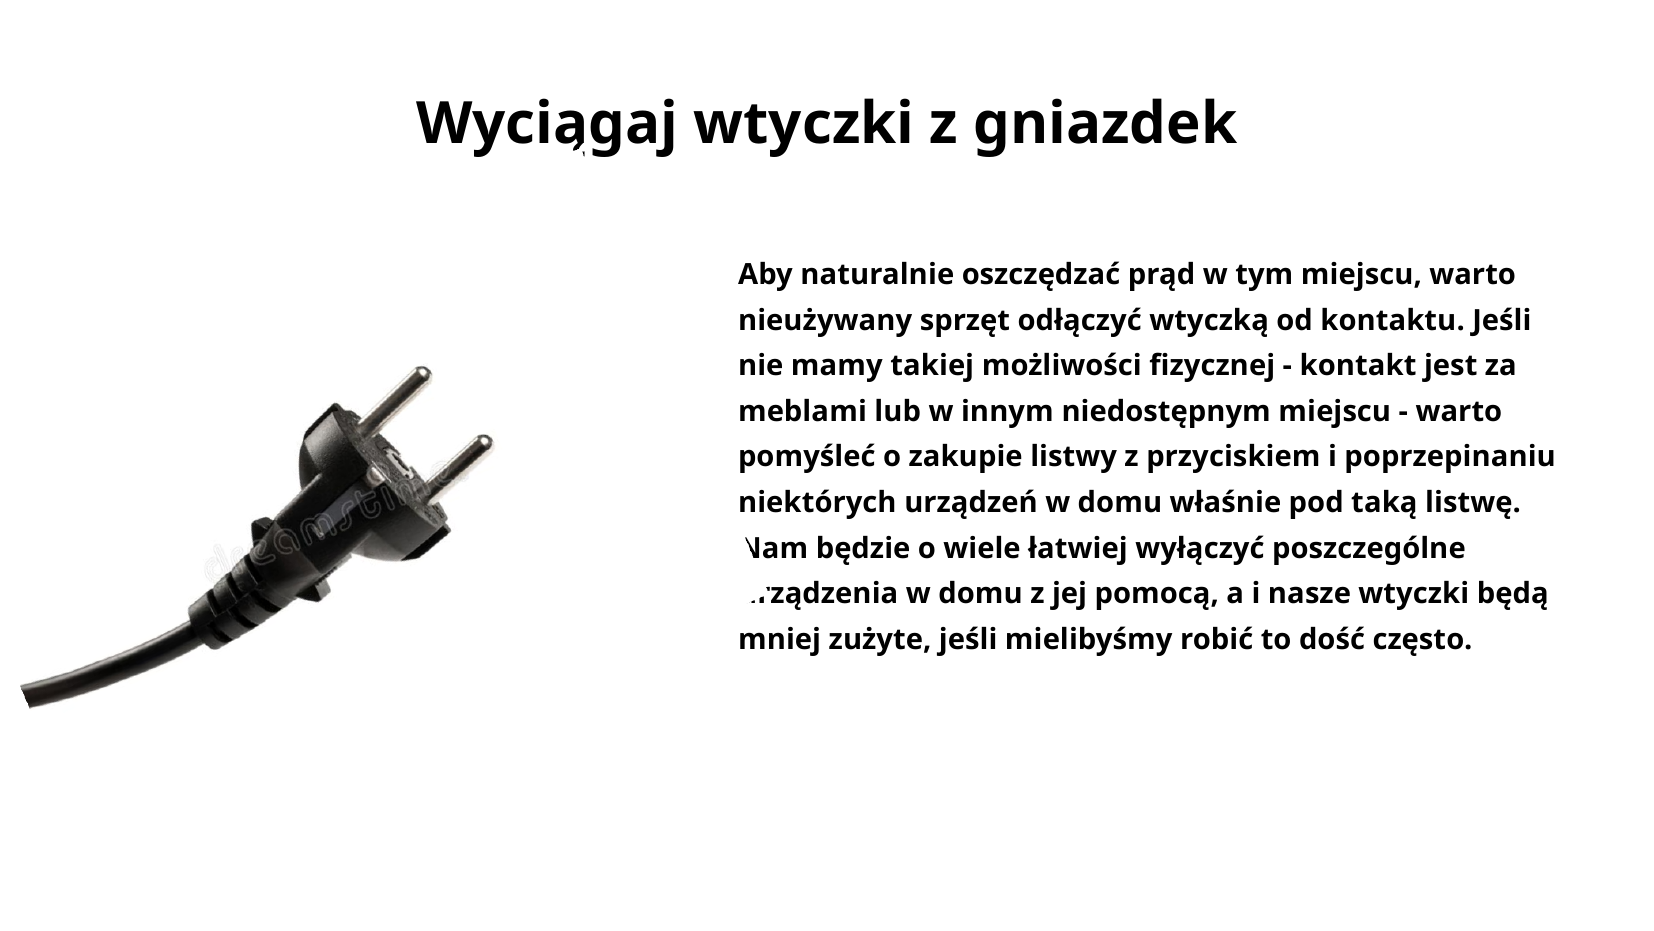

# Wyciągaj wtyczki z gniazdek
Aby naturalnie oszczędzać prąd w tym miejscu, warto nieużywany sprzęt odłączyć wtyczką od kontaktu. Jeśli nie mamy takiej możliwości fizycznej - kontakt jest za meblami lub w innym niedostępnym miejscu - warto pomyśleć o zakupie listwy z przyciskiem i poprzepinaniu niektórych urządzeń w domu właśnie pod taką listwę. Nam będzie o wiele łatwiej wyłączyć poszczególne urządzenia w domu z jej pomocą, a i nasze wtyczki będą mniej zużyte, jeśli mielibyśmy robić to dość często.